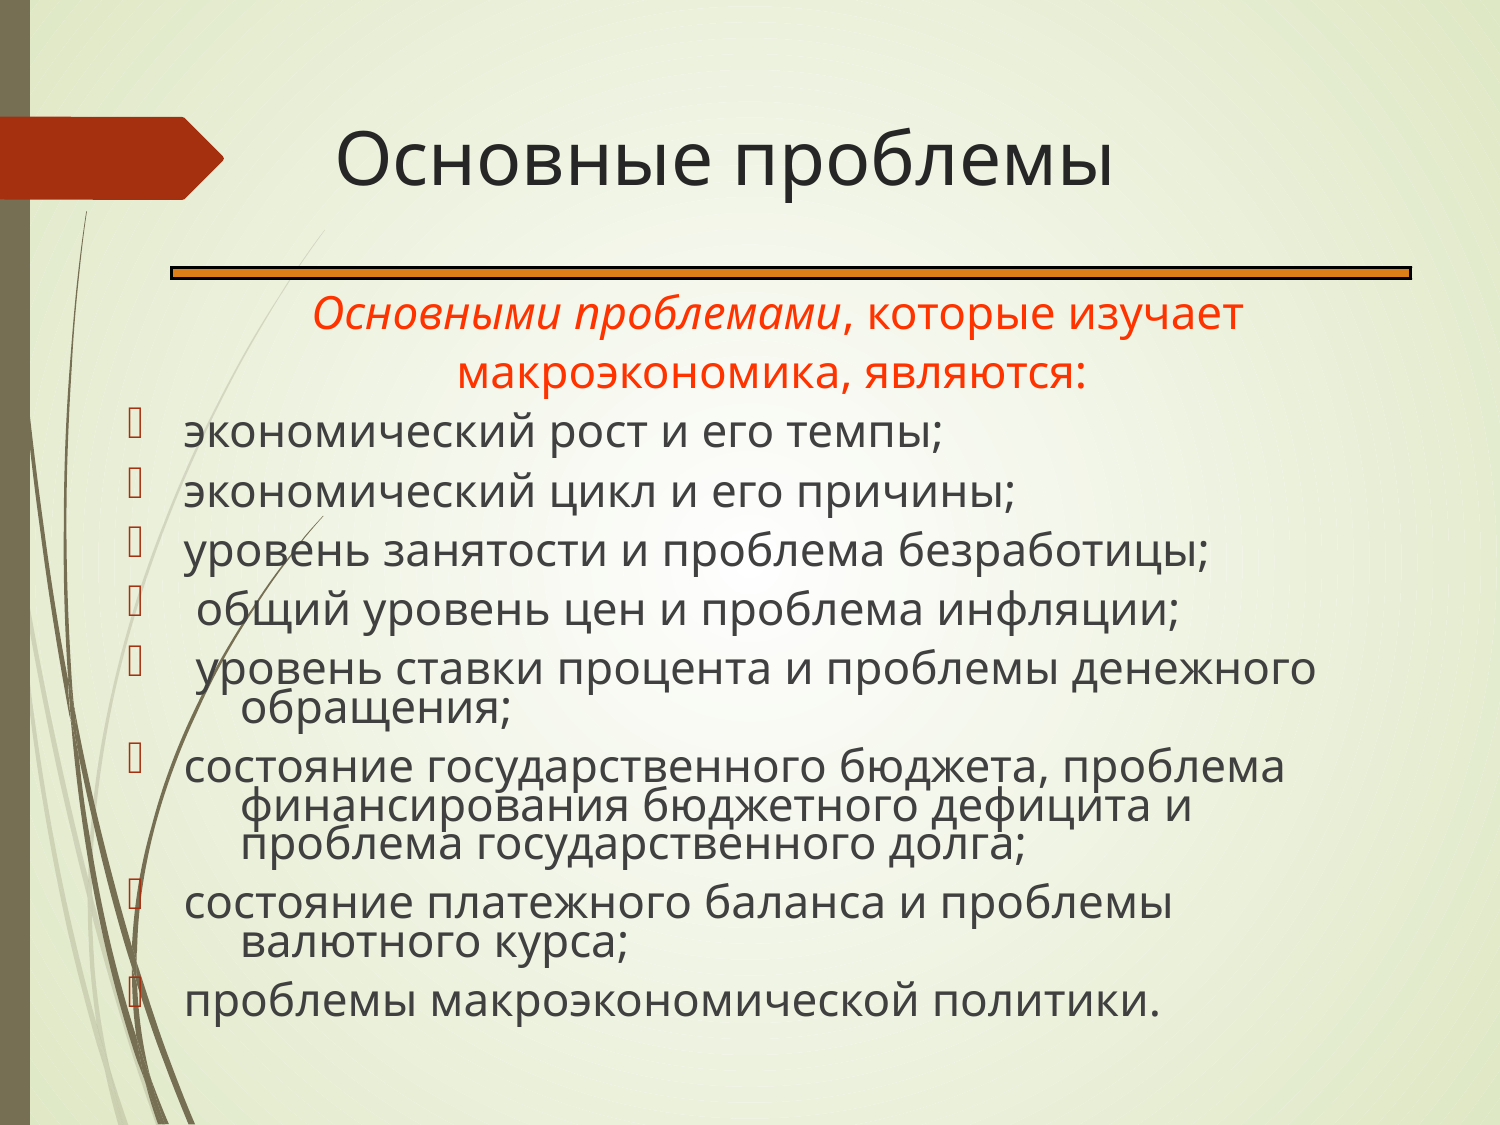

# Основные проблемы
Основными проблемами, которые изучает
макроэкономика, являются:
экономический рост и его темпы;
экономический цикл и его причины;
уровень занятости и проблема безработицы;
 общий уровень цен и проблема инфляции;
 уровень ставки процента и проблемы денежного обращения;
состояние государственного бюджета, проблема финансирования бюджетного дефицита и проблема государственного долга;
состояние платежного баланса и проблемы валютного курса;
проблемы макроэкономической политики.